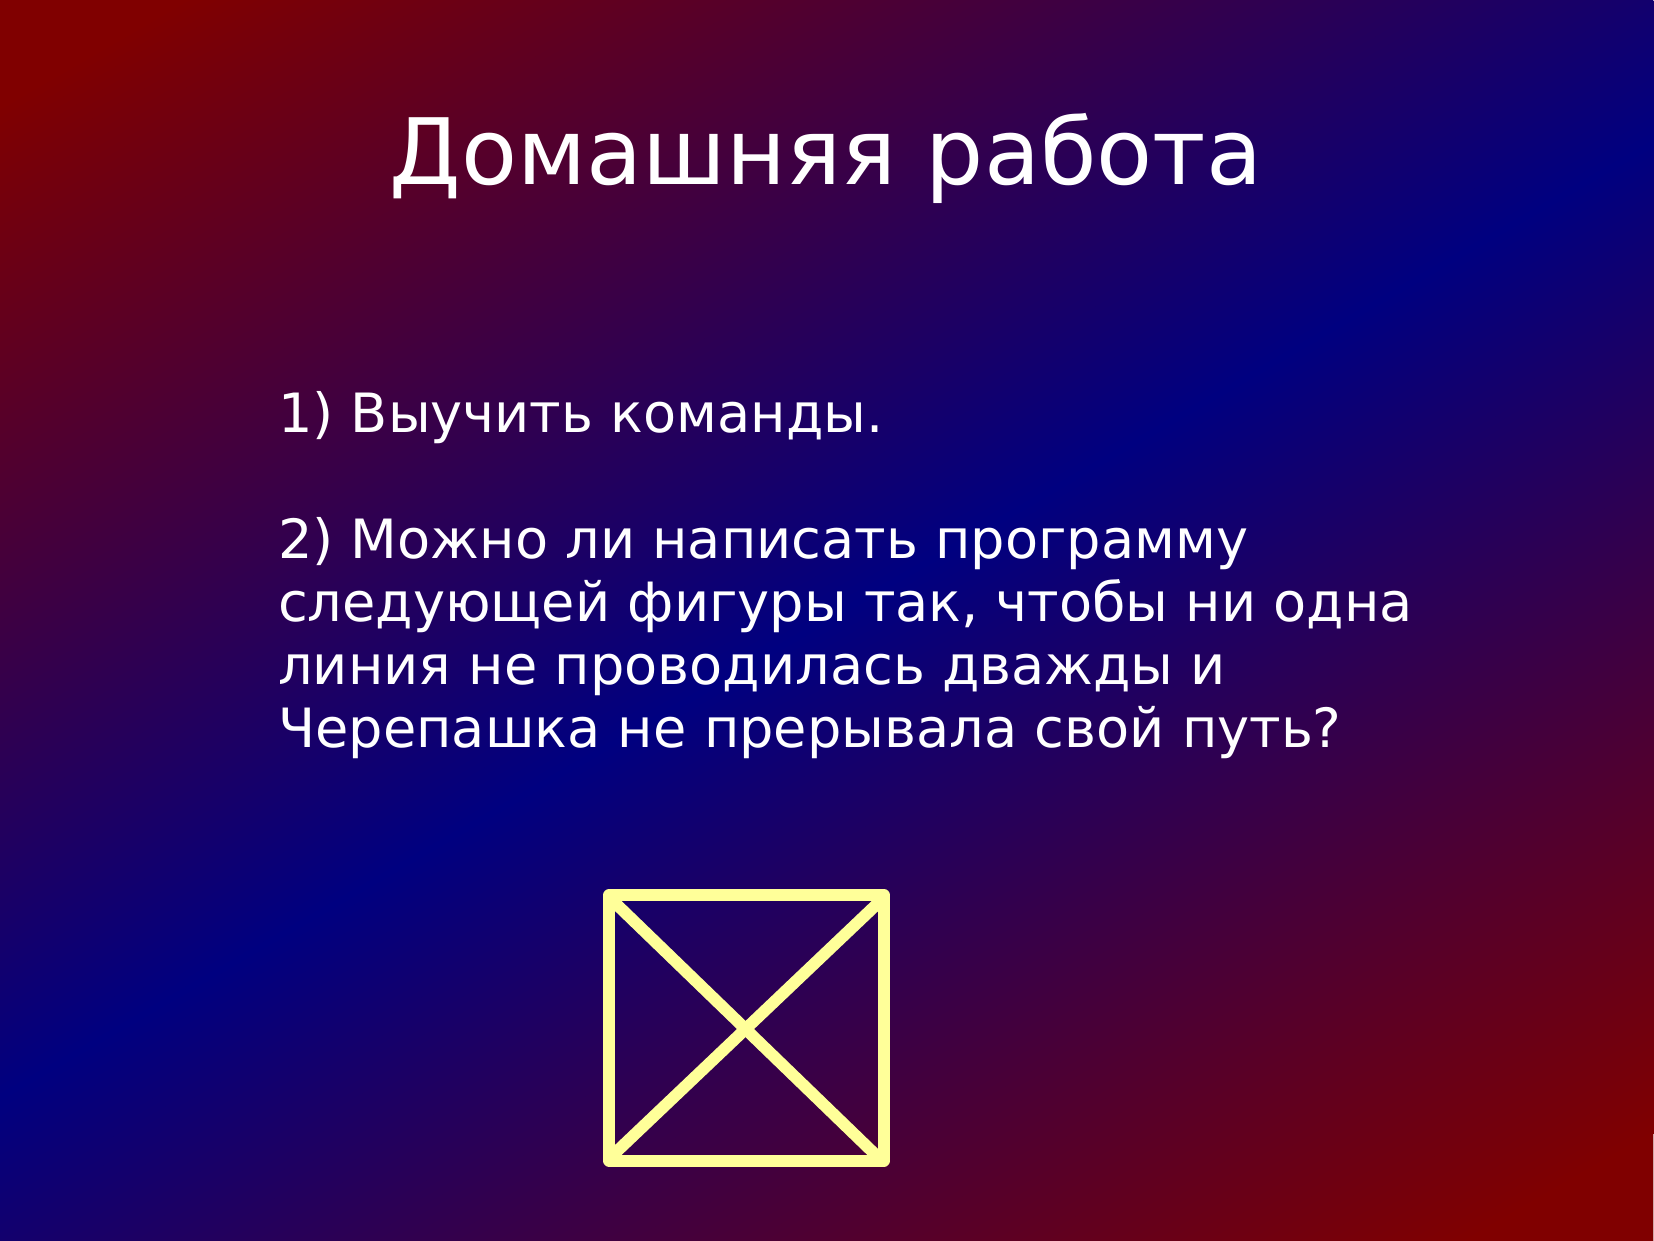

# Домашняя работа
1) Выучить команды.
2) Можно ли написать программу следующей фигуры так, чтобы ни одна линия не проводилась дважды и Черепашка не прерывала свой путь?